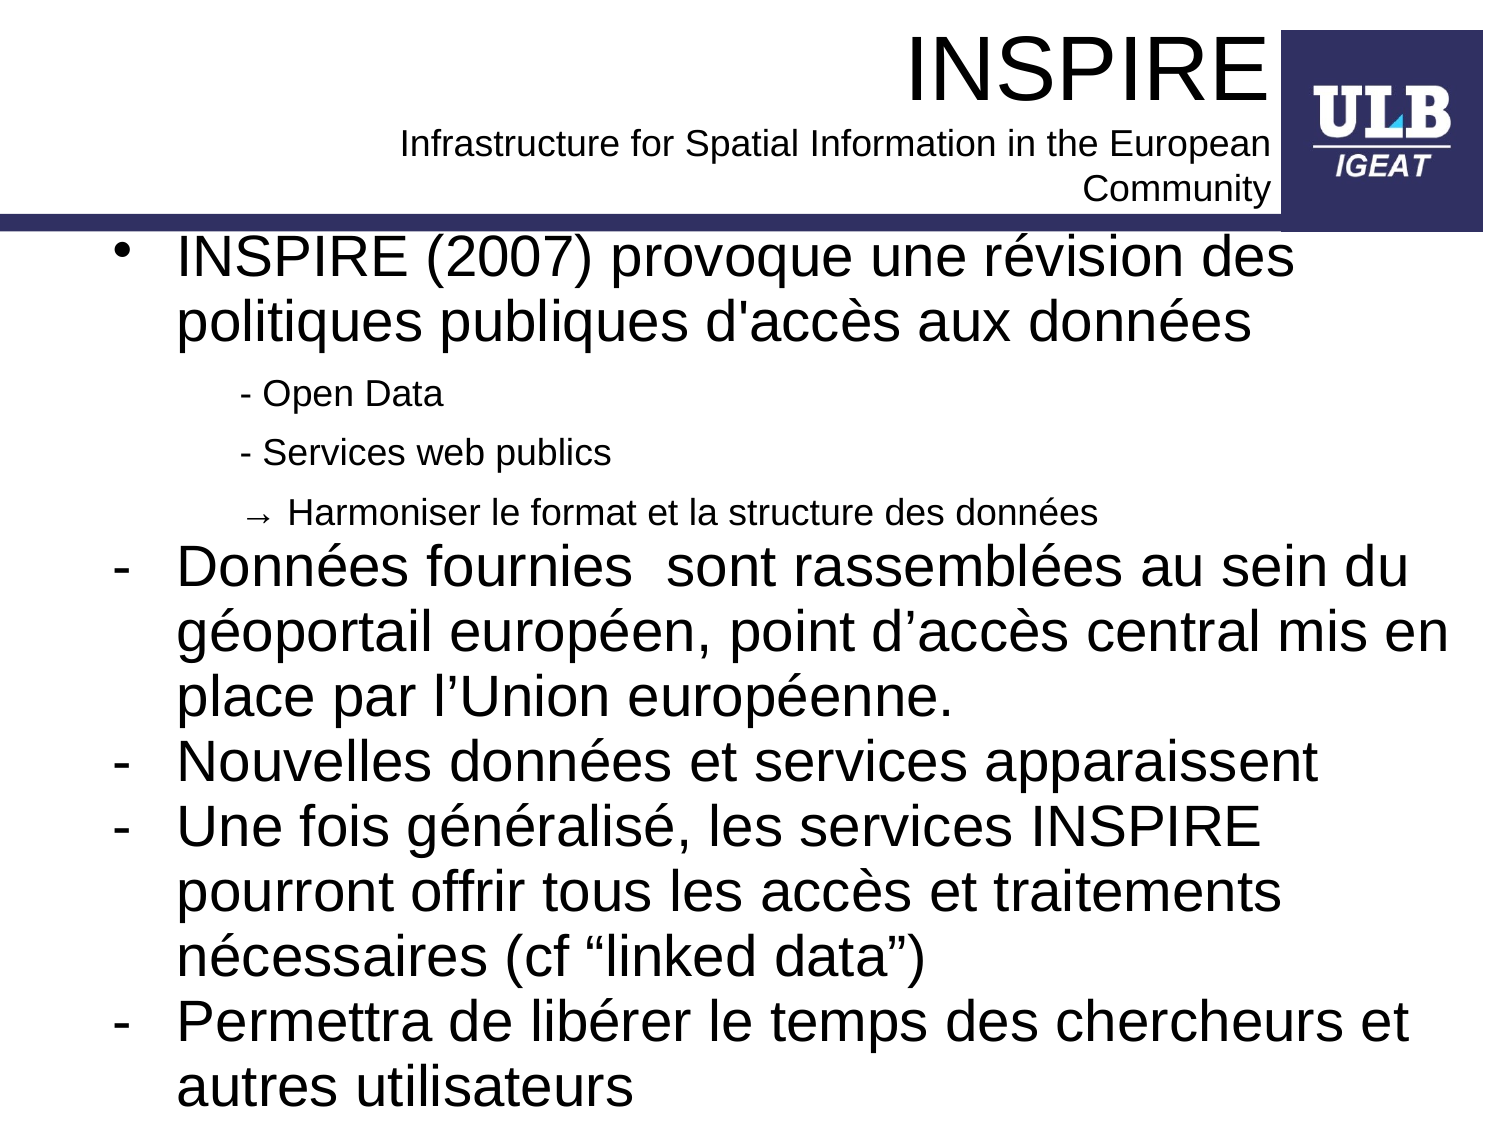

# INSPIRE Infrastructure for Spatial Information in the European Community
INSPIRE (2007) provoque une révision des politiques publiques d'accès aux données
- Open Data
- Services web publics
→ Harmoniser le format et la structure des données
Données fournies sont rassemblées au sein du géoportail européen, point d’accès central mis en place par l’Union européenne.
Nouvelles données et services apparaissent
Une fois généralisé, les services INSPIRE pourront offrir tous les accès et traitements nécessaires (cf “linked data”)
Permettra de libérer le temps des chercheurs et autres utilisateurs